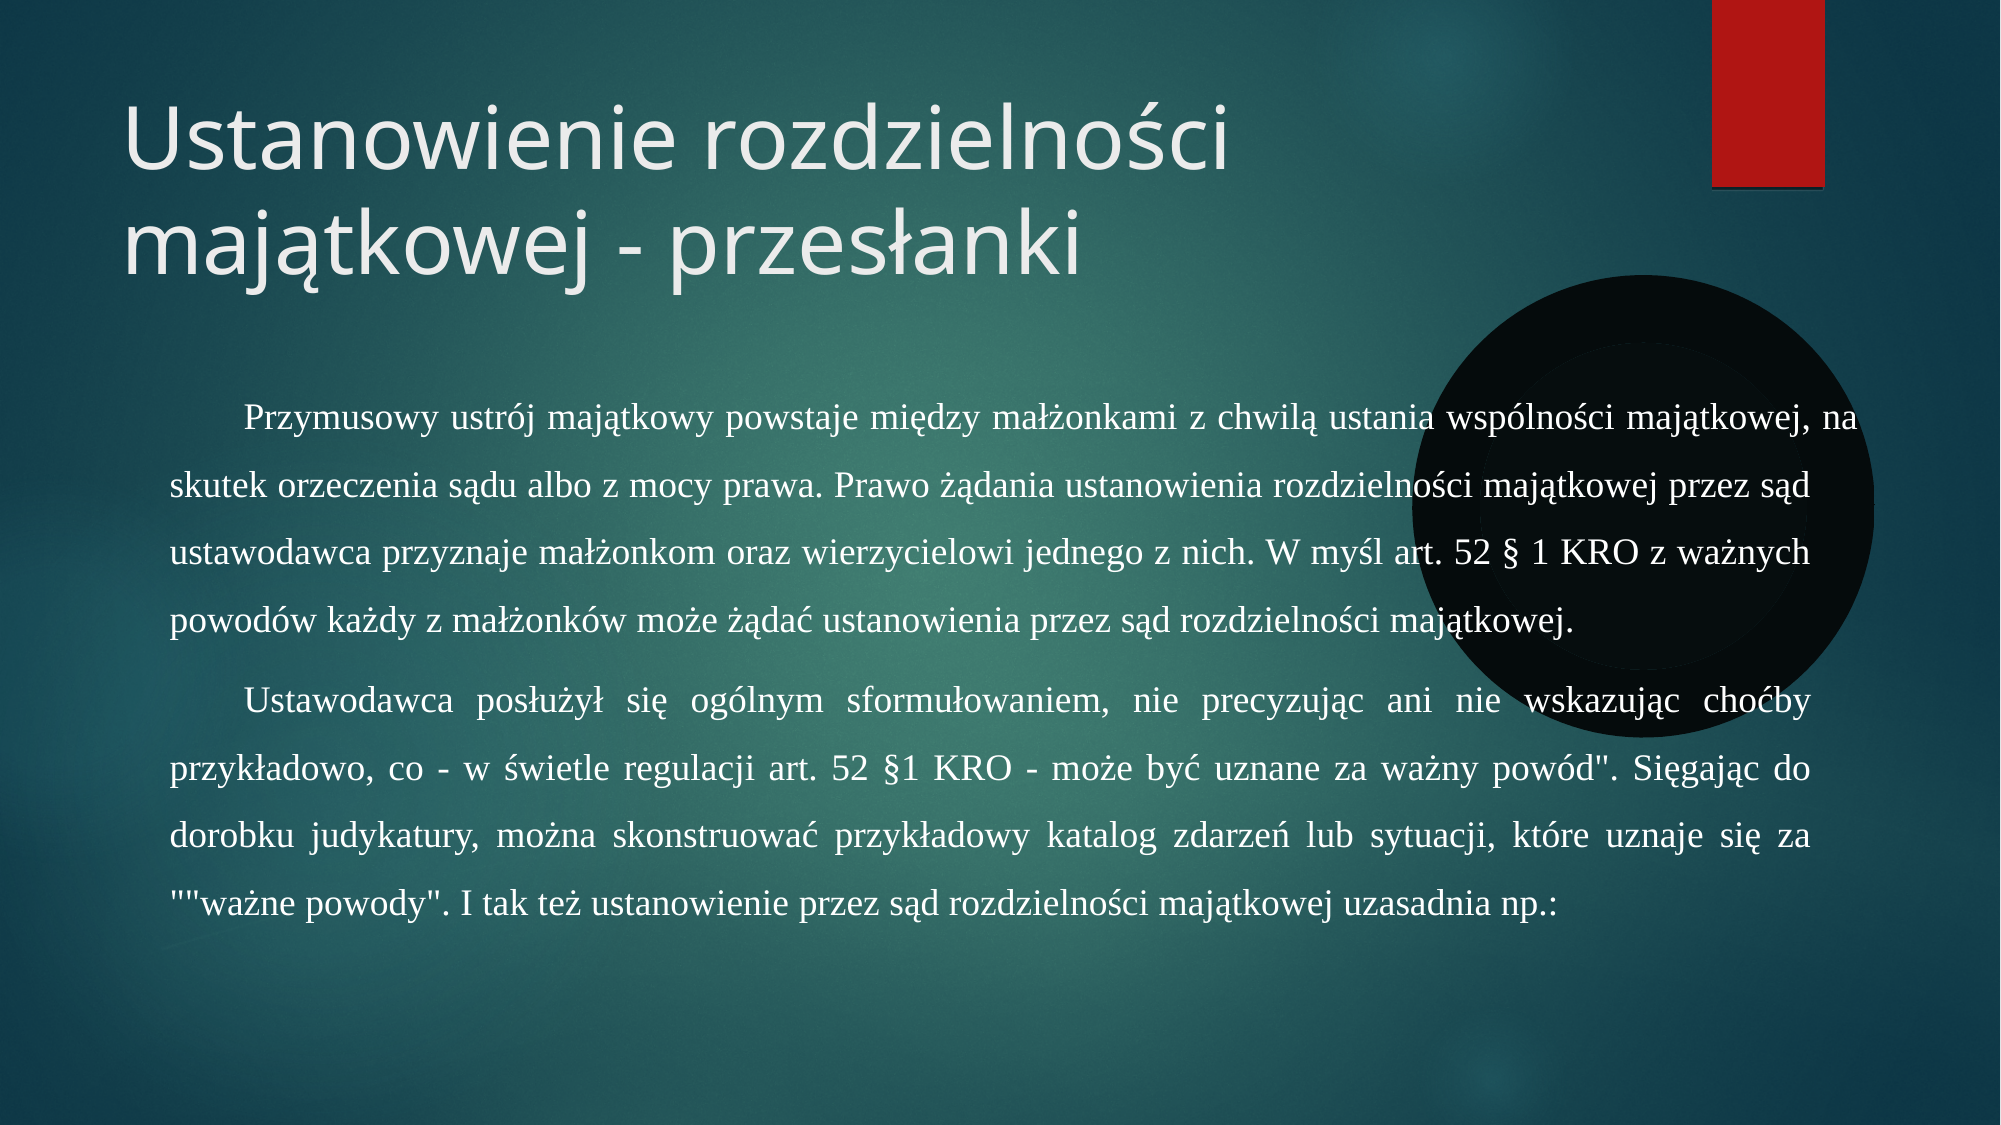

# Ustanowienie rozdzielności majątkowej - przesłanki
Przymusowy ustrój majątkowy powstaje między małżonkami z chwilą ustania wspólności majątkowej, na skutek orzeczenia sądu albo z mocy prawa. Prawo żądania ustanowienia rozdzielności majątkowej przez sąd ustawodawca przyznaje małżonkom oraz wierzycielowi jednego z nich. W myśl art. 52 § 1 KRO z ważnych powodów każdy z małżonków może żądać ustanowienia przez sąd rozdzielności majątkowej.
Ustawodawca posłużył się ogólnym sformułowaniem, nie precyzując ani nie wskazując choćby przykładowo, co - w świetle regulacji art. 52 §1 KRO - może być uznane za ważny powód". Sięgając do dorobku judykatury, można skonstruować przykładowy katalog zdarzeń lub sytuacji, które uznaje się za ""ważne powody". I tak też ustanowienie przez sąd rozdzielności majątkowej uzasadnia np.: